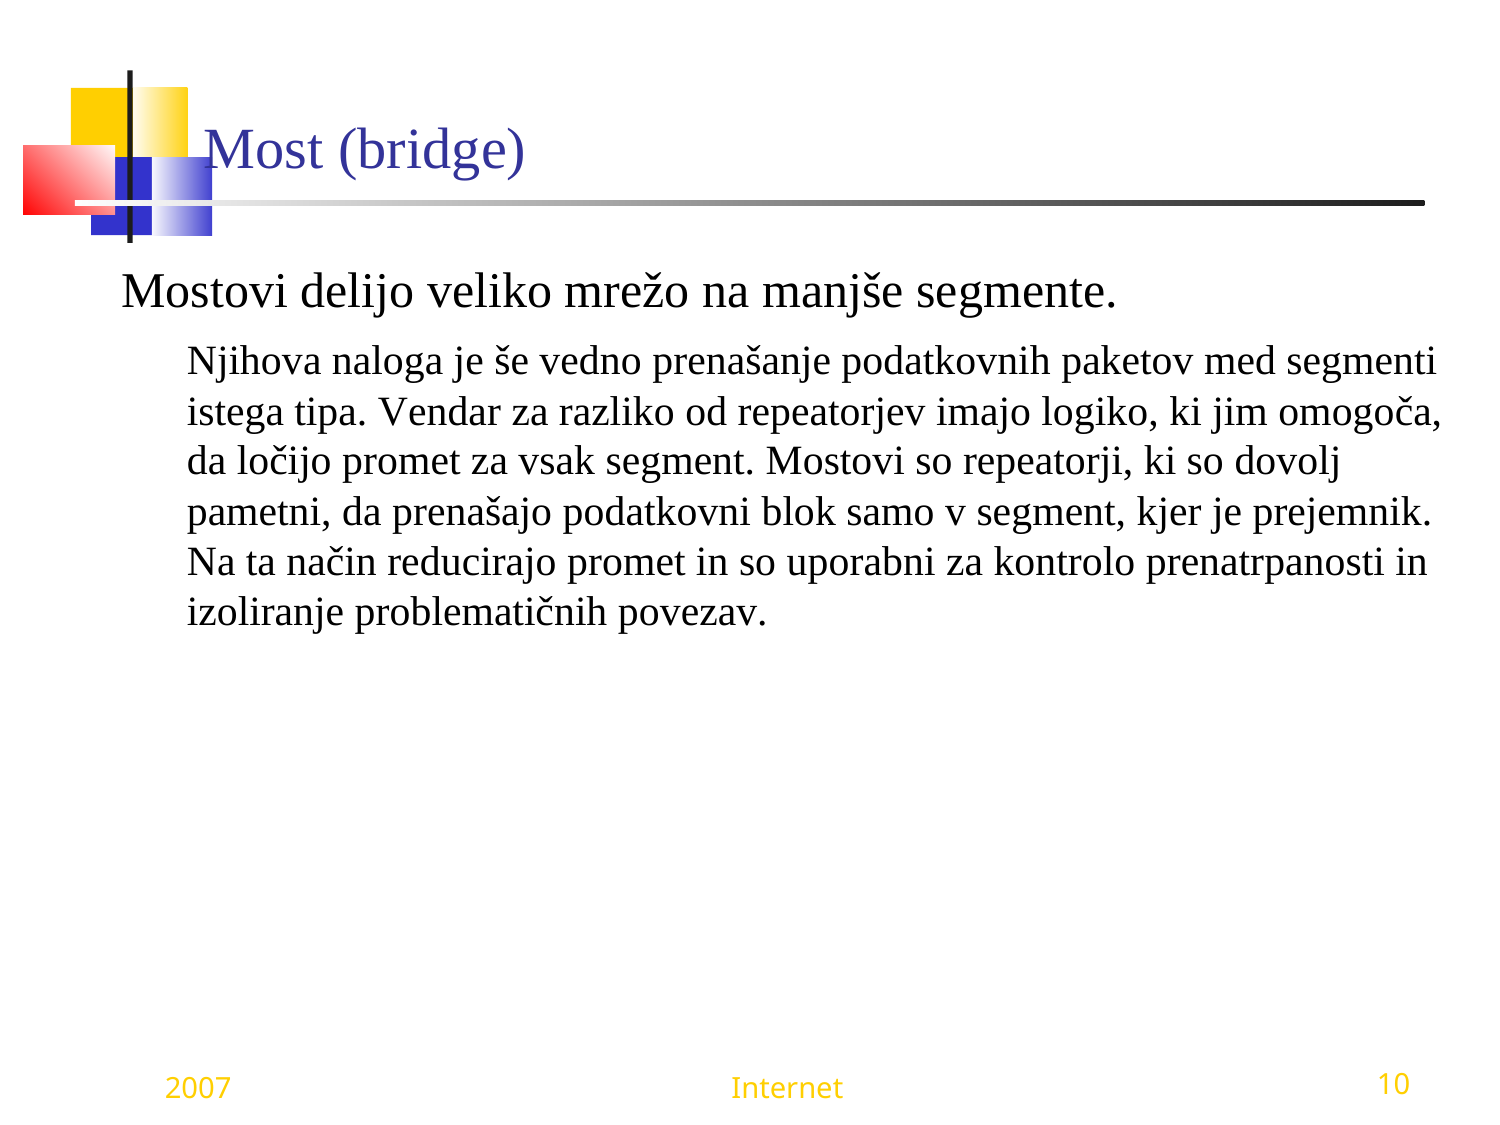

# Most (bridge)
	Mostovi delijo veliko mrežo na manjše segmente.
	Njihova naloga je še vedno prenašanje podatkovnih paketov med segmenti istega tipa. Vendar za razliko od repeatorjev imajo logiko, ki jim omogoča, da ločijo promet za vsak segment. Mostovi so repeatorji, ki so dovolj pametni, da prenašajo podatkovni blok samo v segment, kjer je prejemnik. Na ta način reducirajo promet in so uporabni za kontrolo prenatrpanosti in izoliranje problematičnih povezav.
2007
Internet